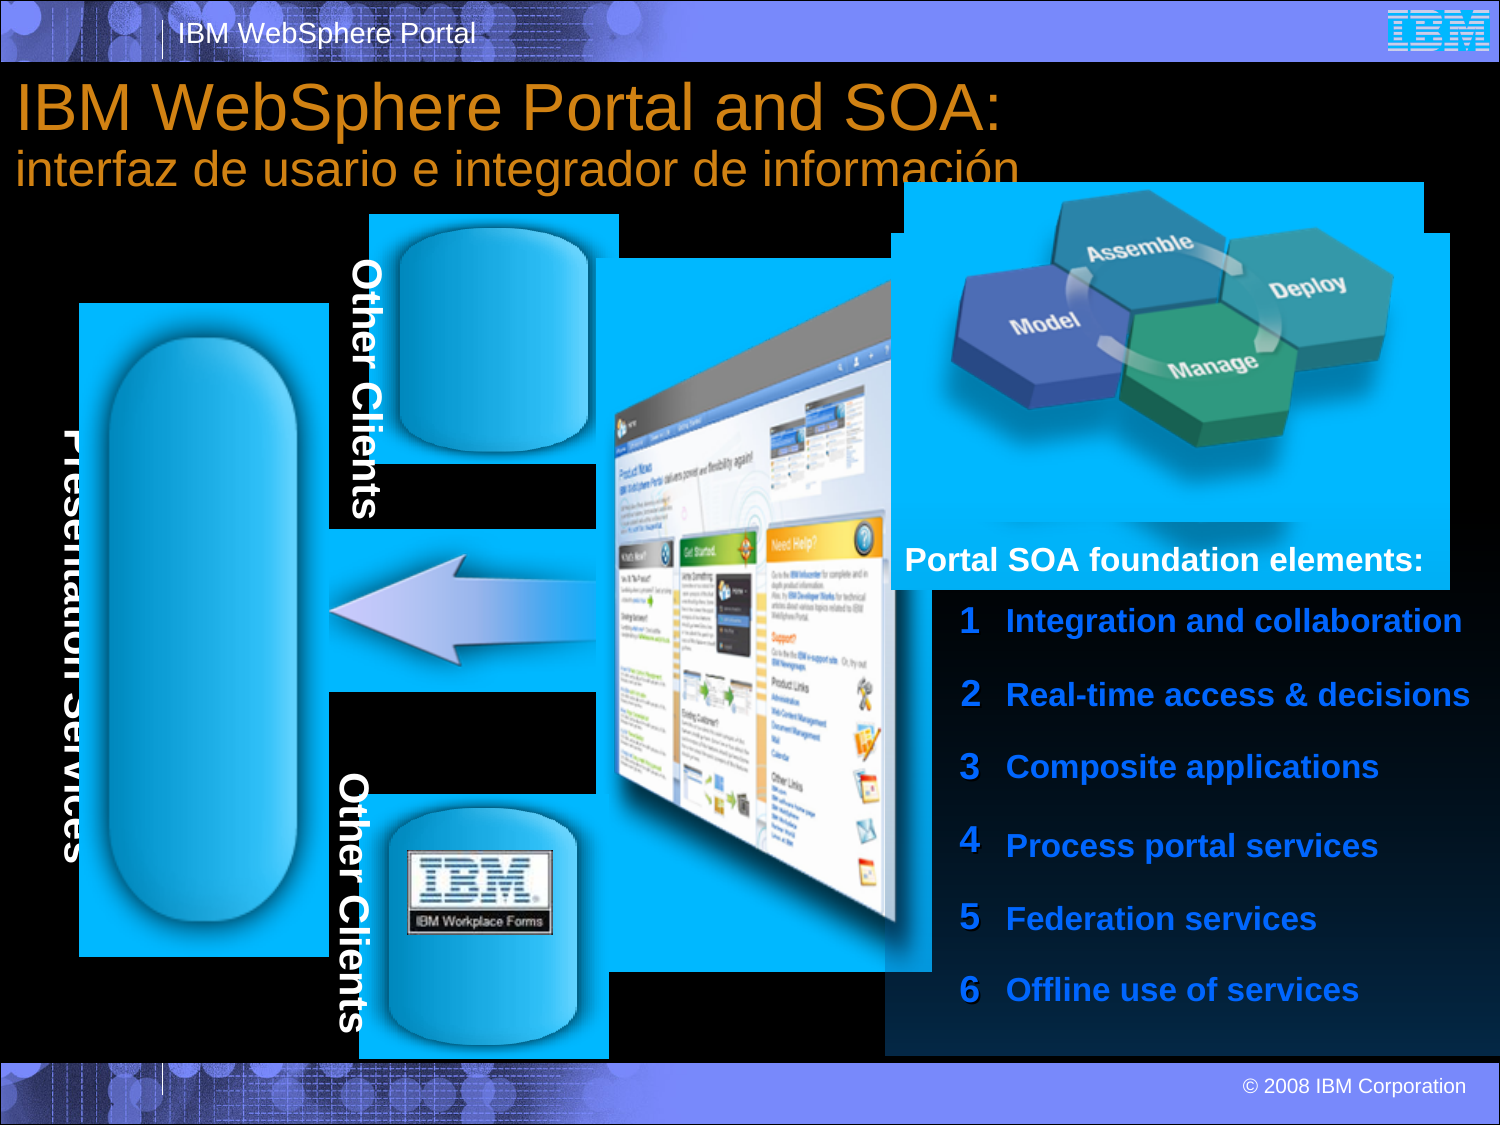

# IBM WebSphere Portal and SOA: interfaz de usario e integrador de información
Other Clients
MS Office &
Windows
Presentation Services
Web
Browser
Portal SOA foundation elements:
1
Integration and collaboration
2
Real-time access & decisions
Rich
Clients
3
Composite applications
Other Clients
4
Process portal services
Mobile
Client
5
Federation services
eForms
Xforms
6
Offline use of services